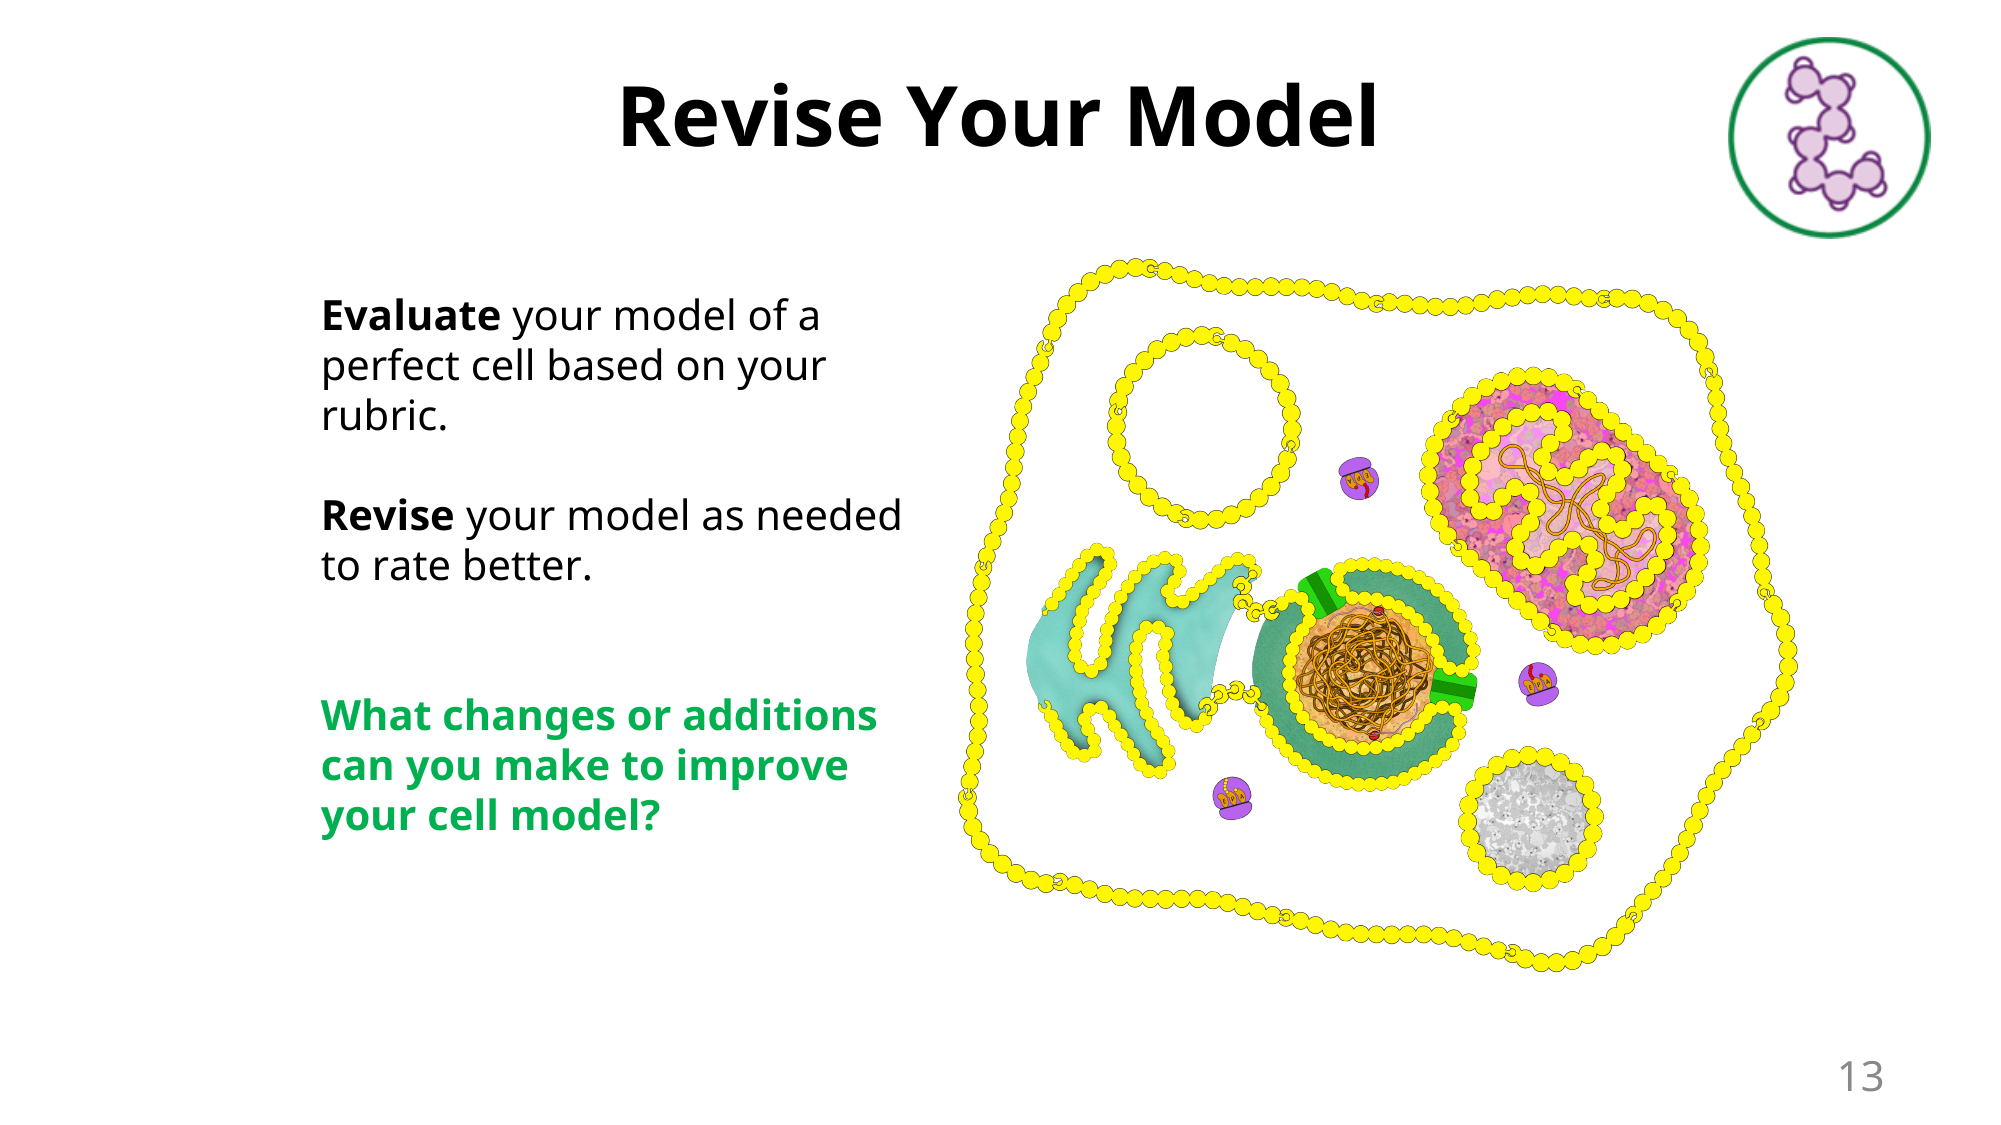

Revise Your Model
Evaluate your model of a perfect cell based on your rubric.
Revise your model as needed to rate better.
What changes or additions can you make to improve your cell model?